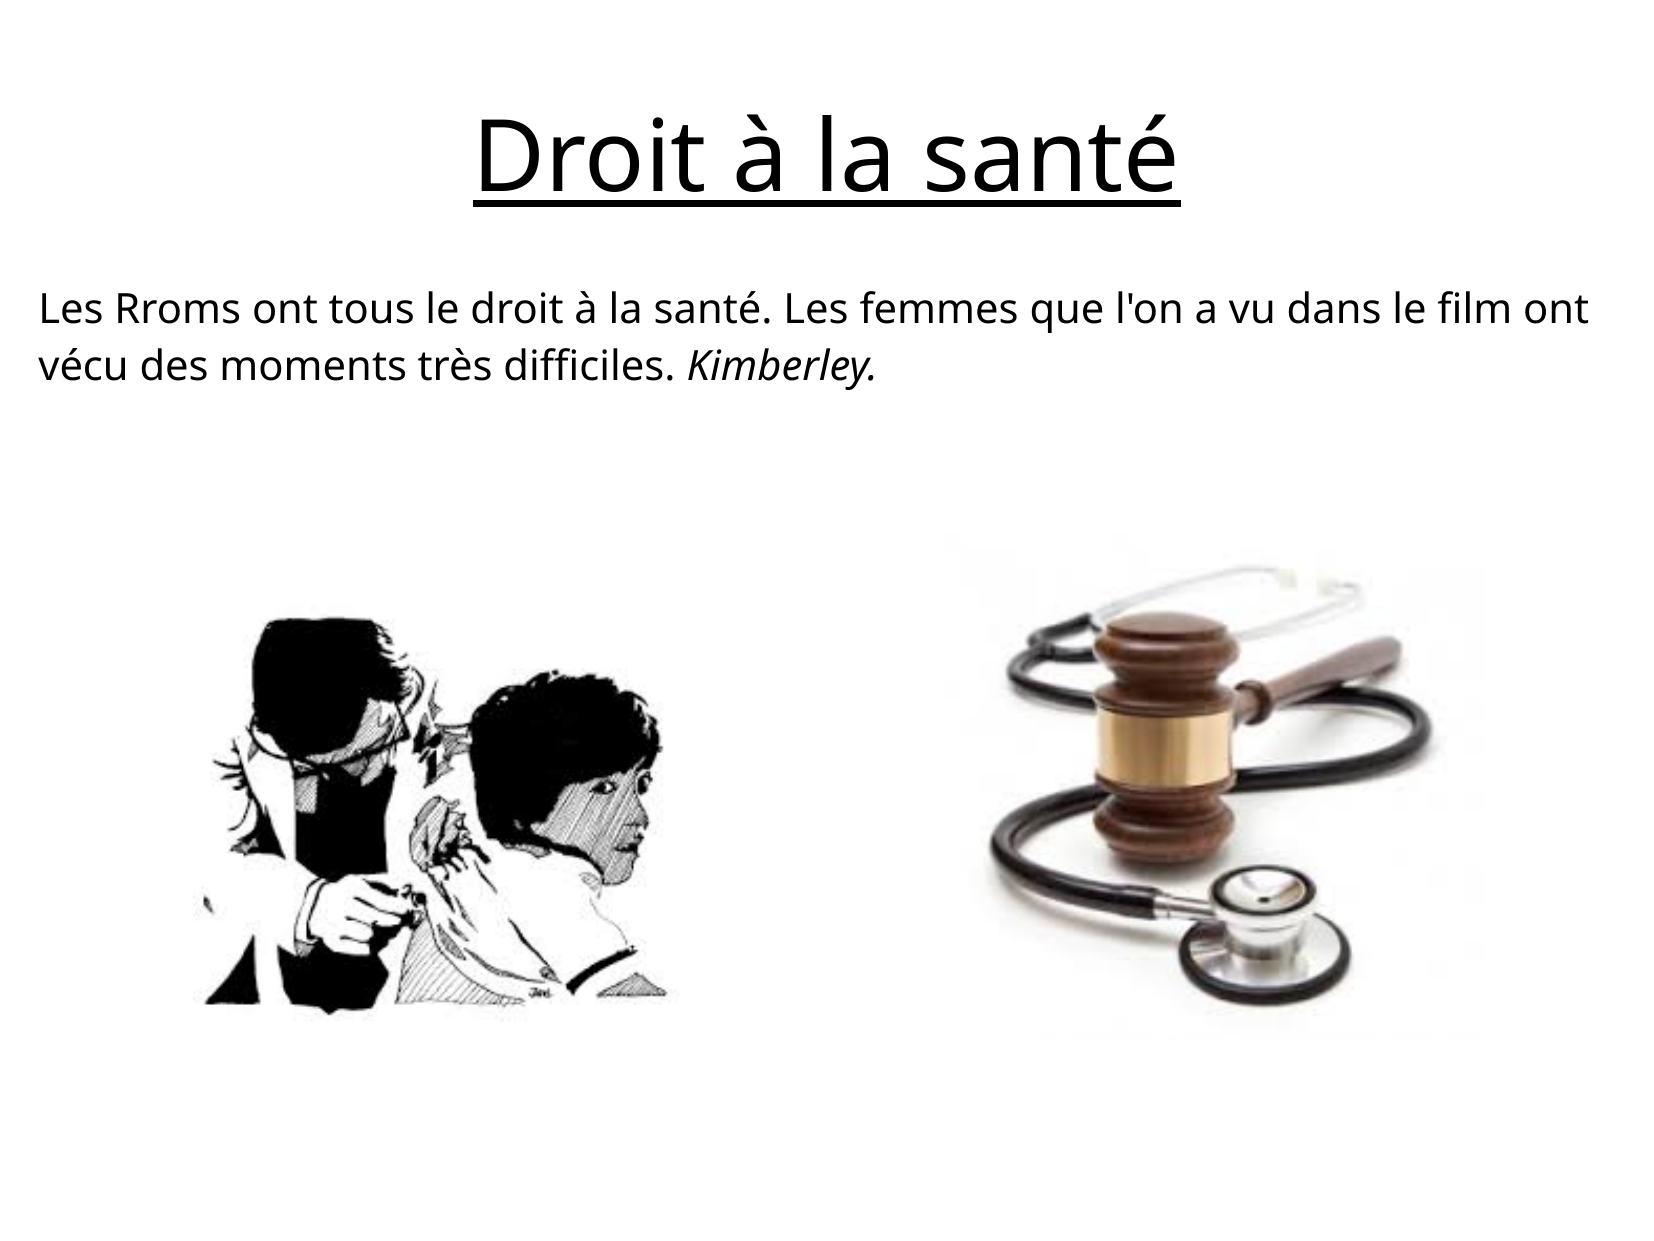

# Droit à la santé
Les Rroms ont tous le droit à la santé. Les femmes que l'on a vu dans le film ont vécu des moments très difficiles. Kimberley.